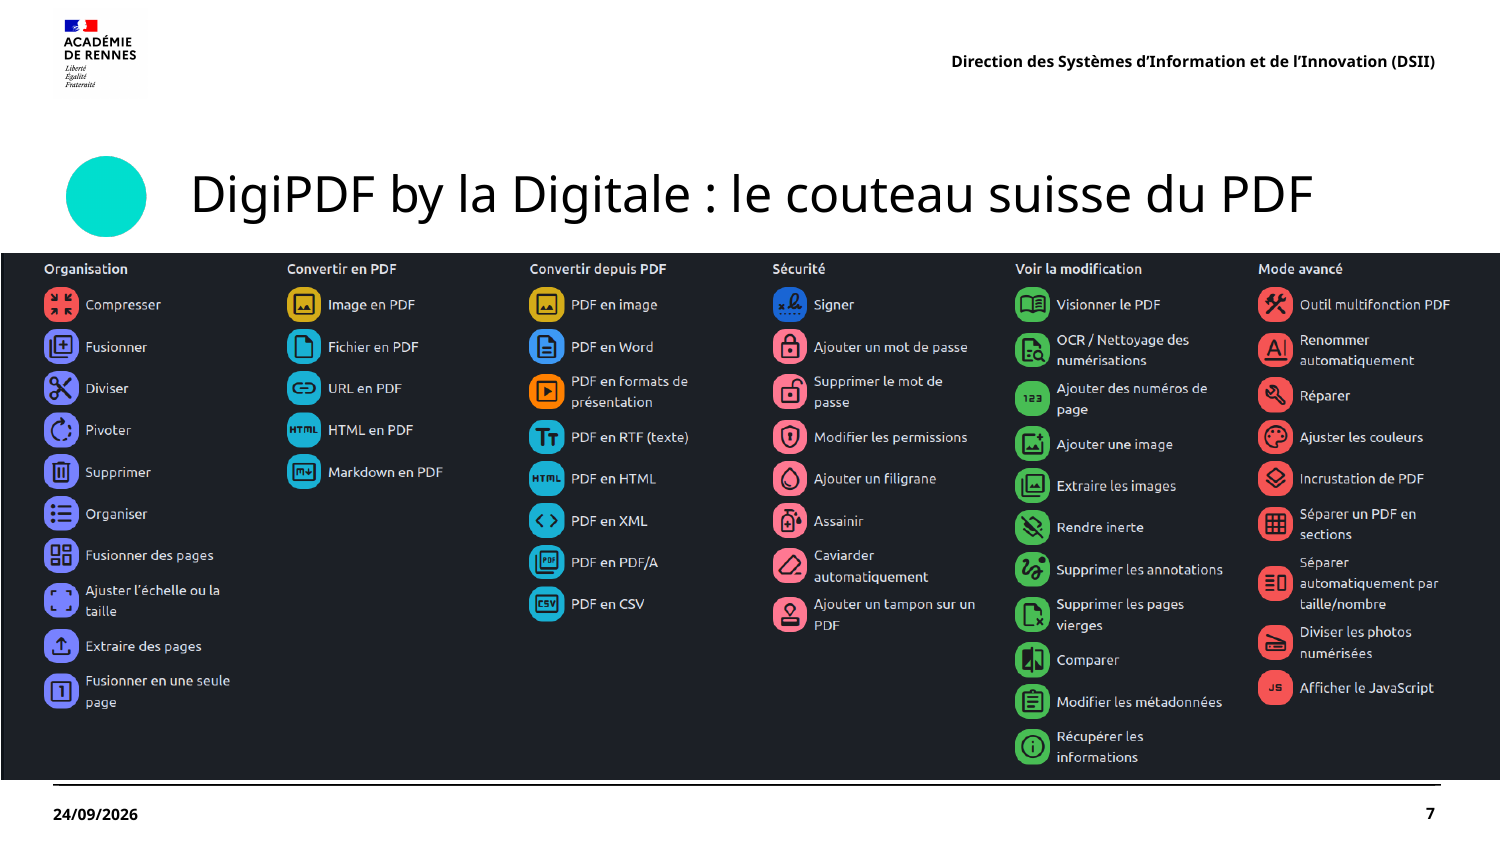

Direction des Systèmes d’Information et de l’Innovation (DSII)
# DigiPDF by la Digitale : le couteau suisse du PDF